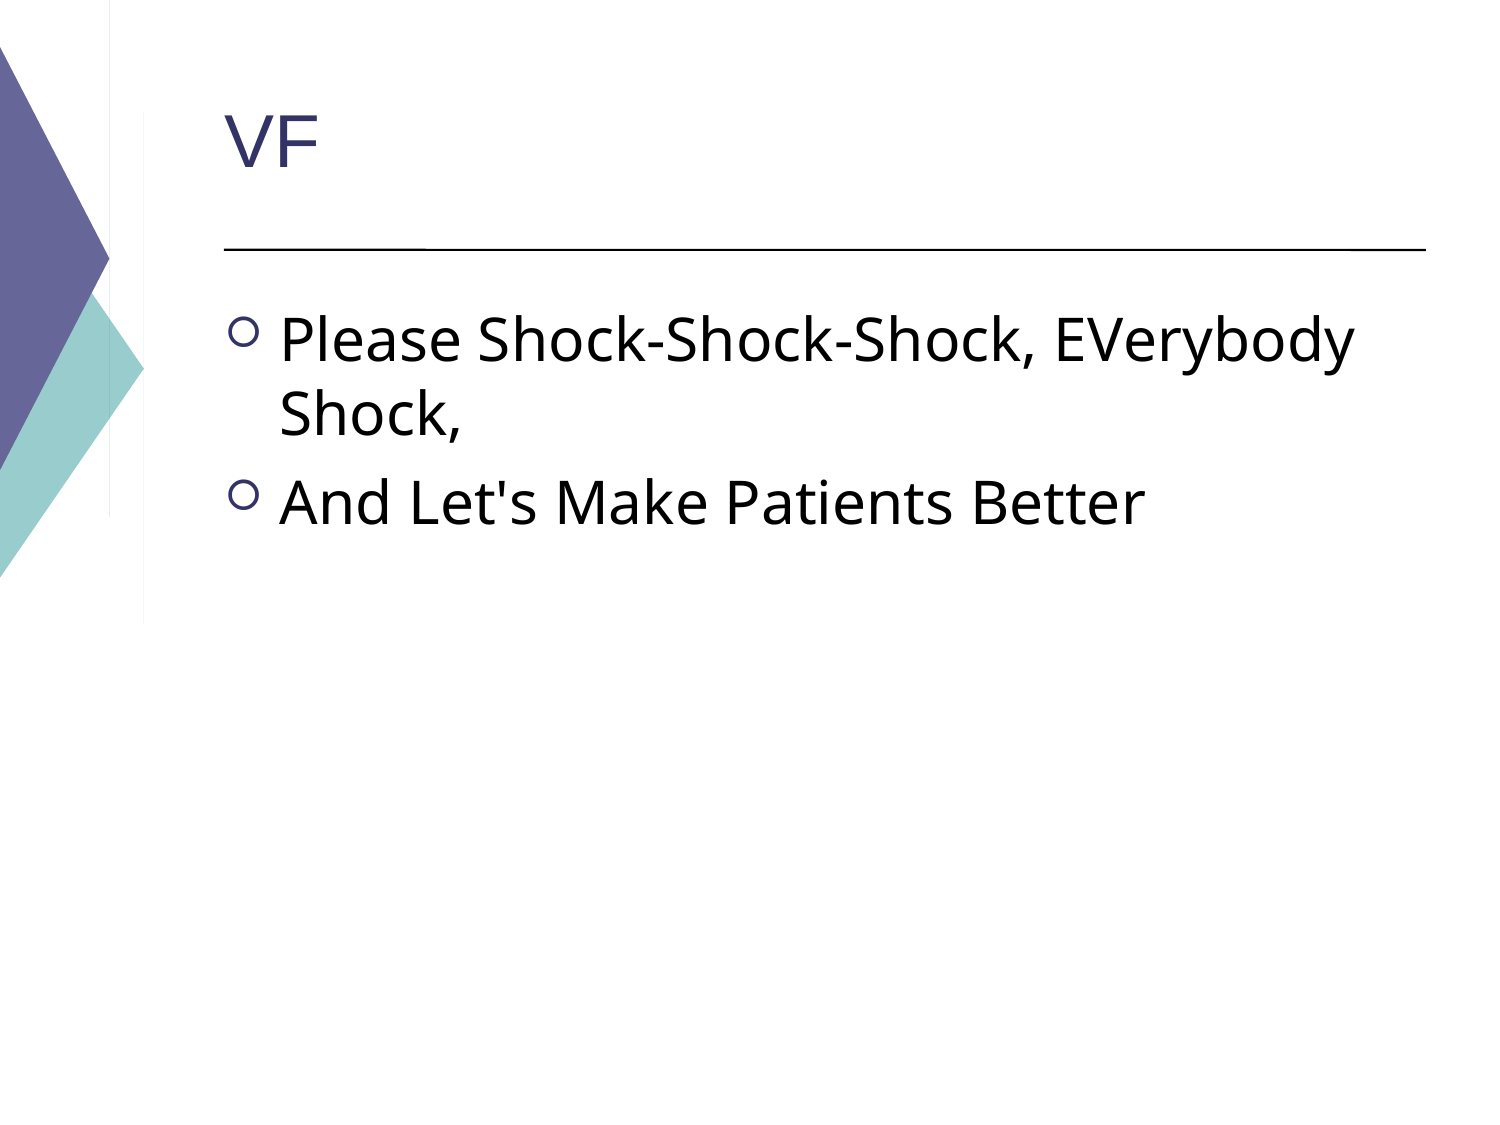

# VF
Please Shock-Shock-Shock, EVerybody Shock,
And Let's Make Patients Better